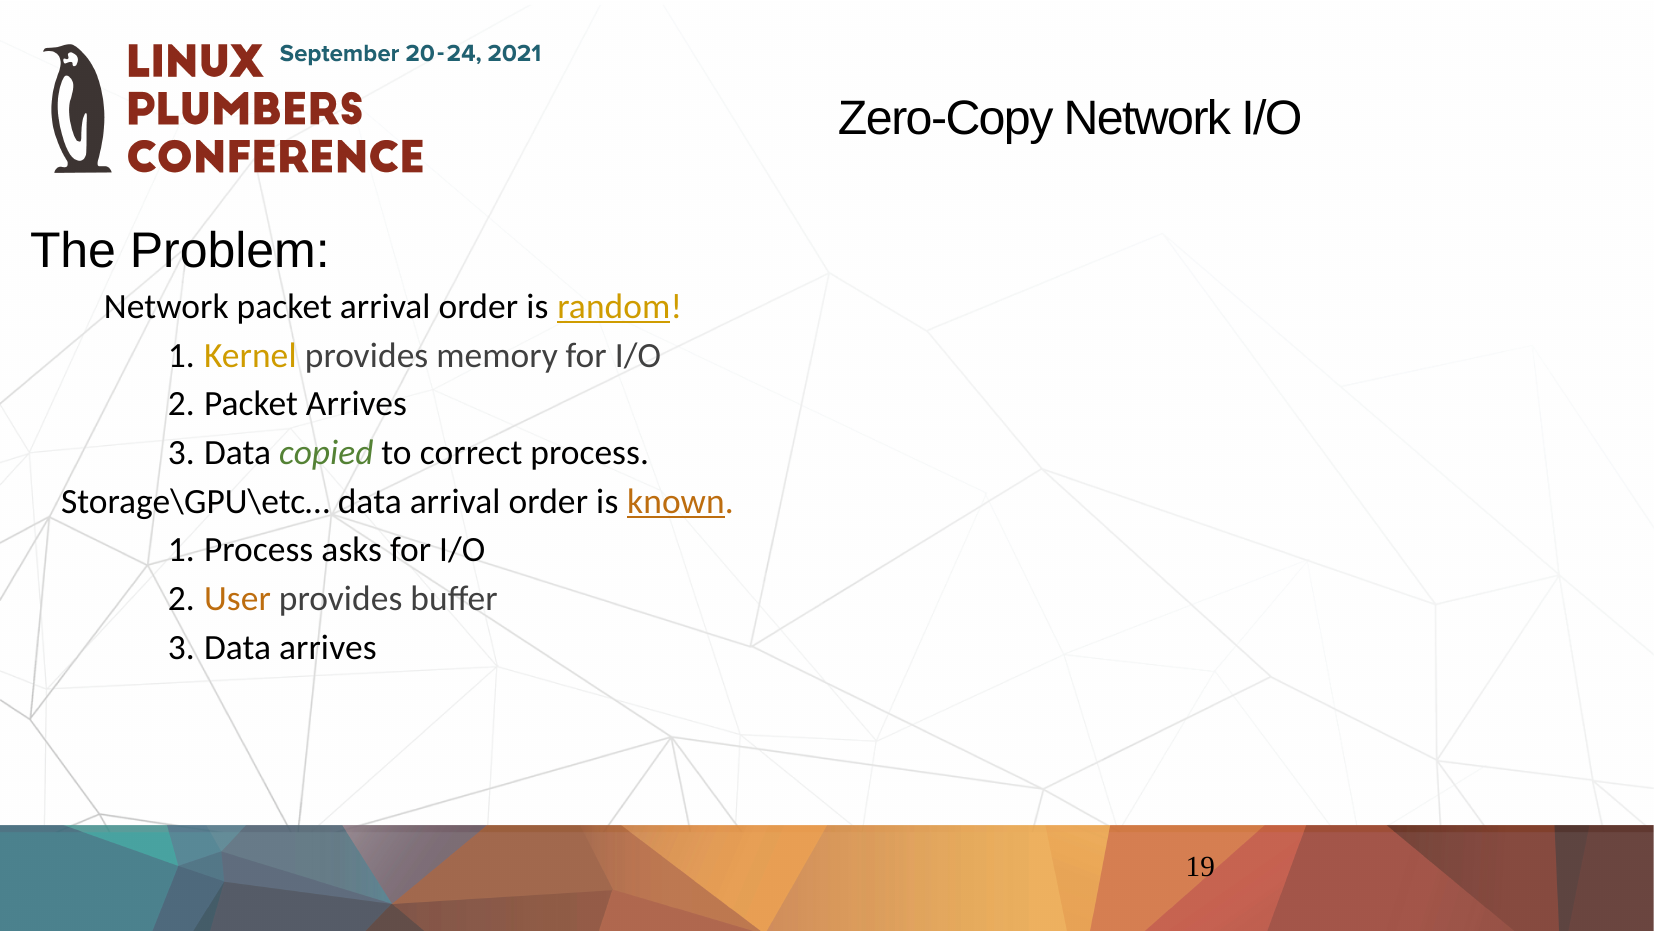

# Zero-Copy Network I/O
The Problem:
Network packet arrival order is random!
Kernel provides memory for I/O
Packet Arrives
Data copied to correct process.
Storage\GPU\etc… data arrival order is known.
Process asks for I/O
User provides buffer
Data arrives